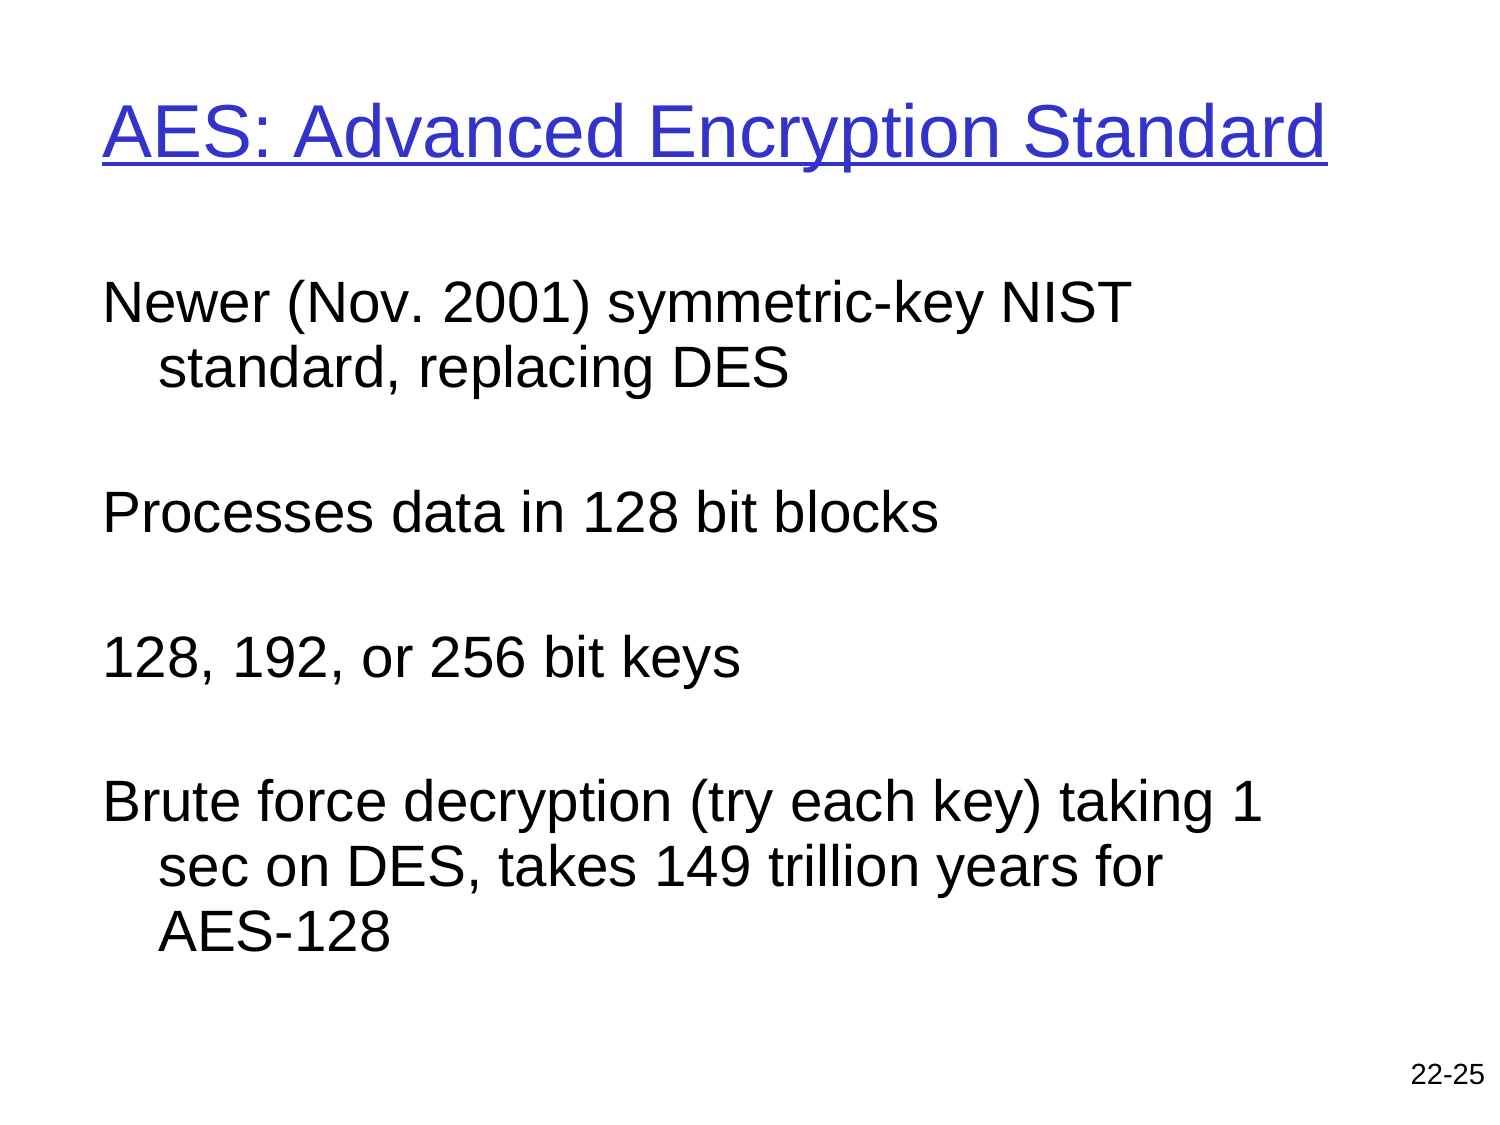

# AES: Advanced Encryption Standard
Newer (Nov. 2001) symmetric-key NIST standard, replacing DES
Processes data in 128 bit blocks
128, 192, or 256 bit keys
Brute force decryption (try each key) taking 1 sec on DES, takes 149 trillion years for
AES-128
25